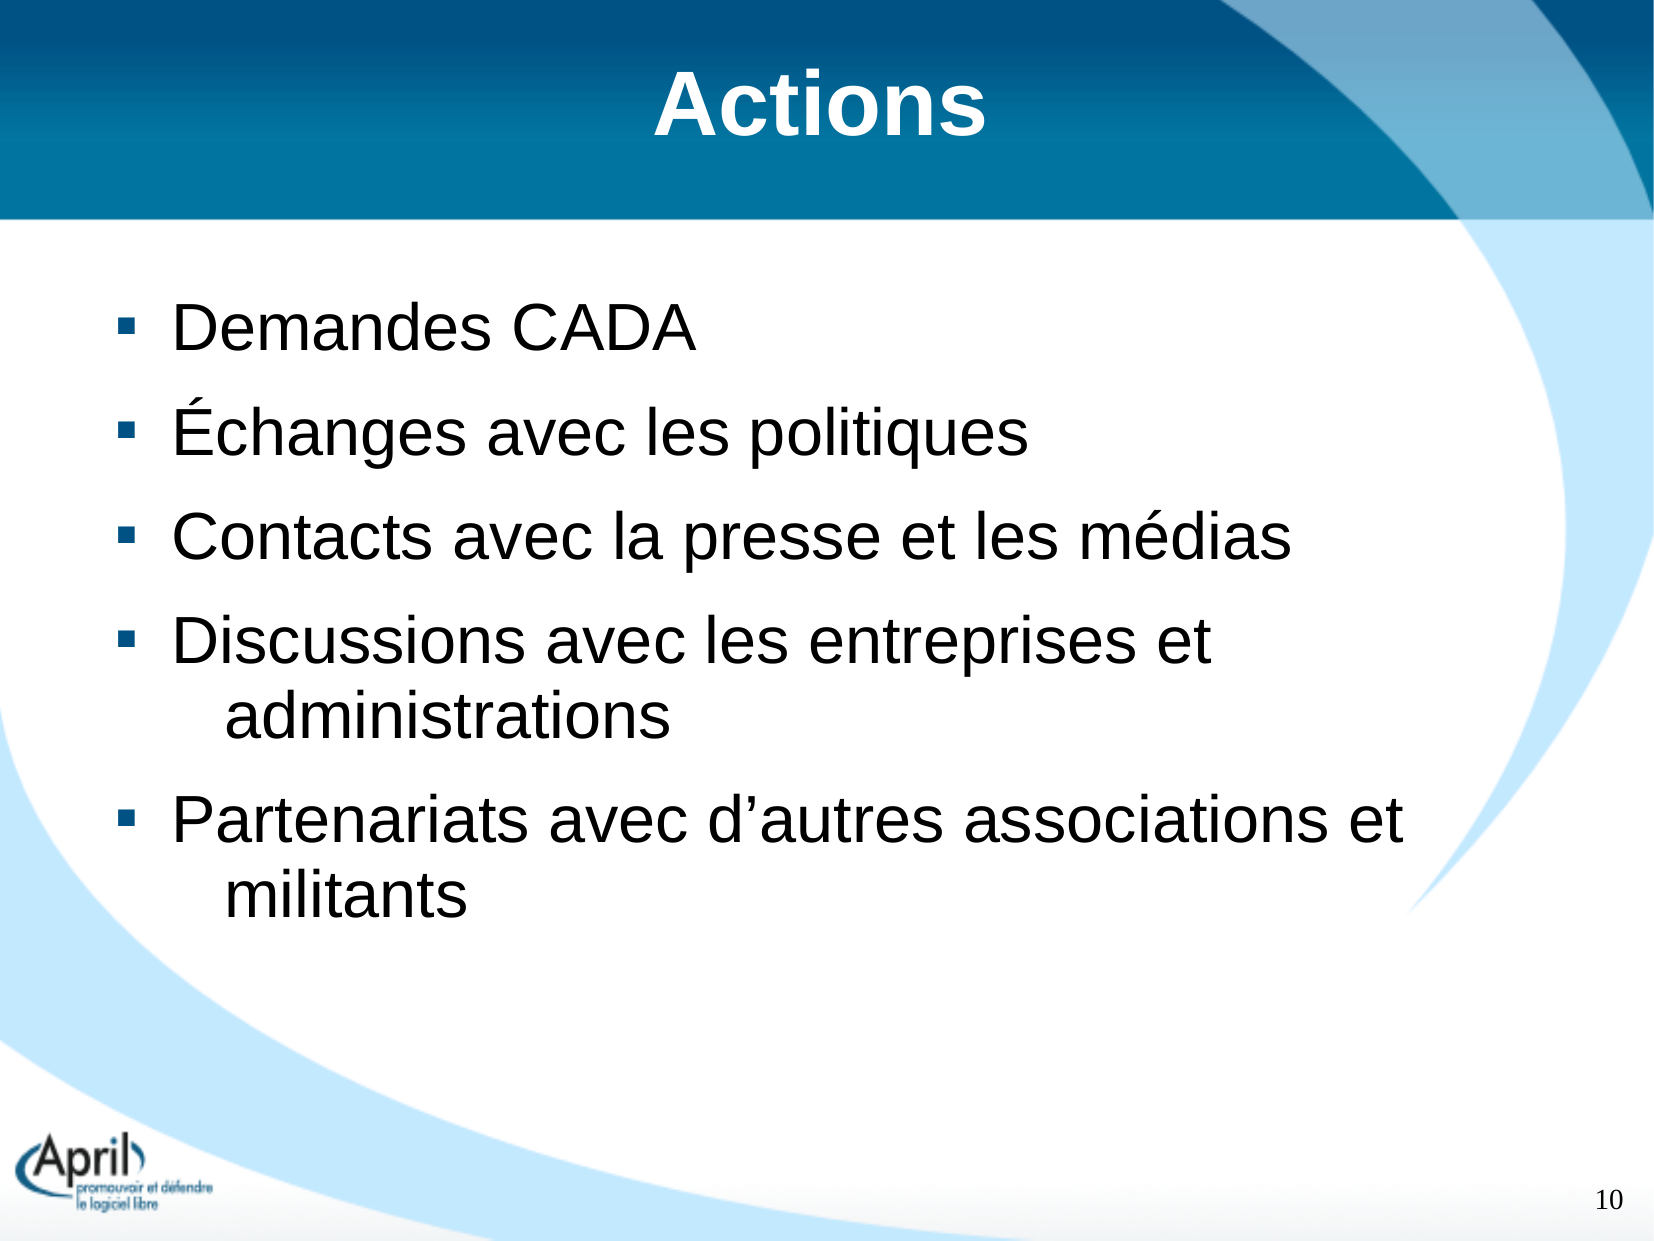

# Actions
Demandes CADA
Échanges avec les politiques
Contacts avec la presse et les médias
Discussions avec les entreprises et administrations
Partenariats avec d’autres associations et militants
10